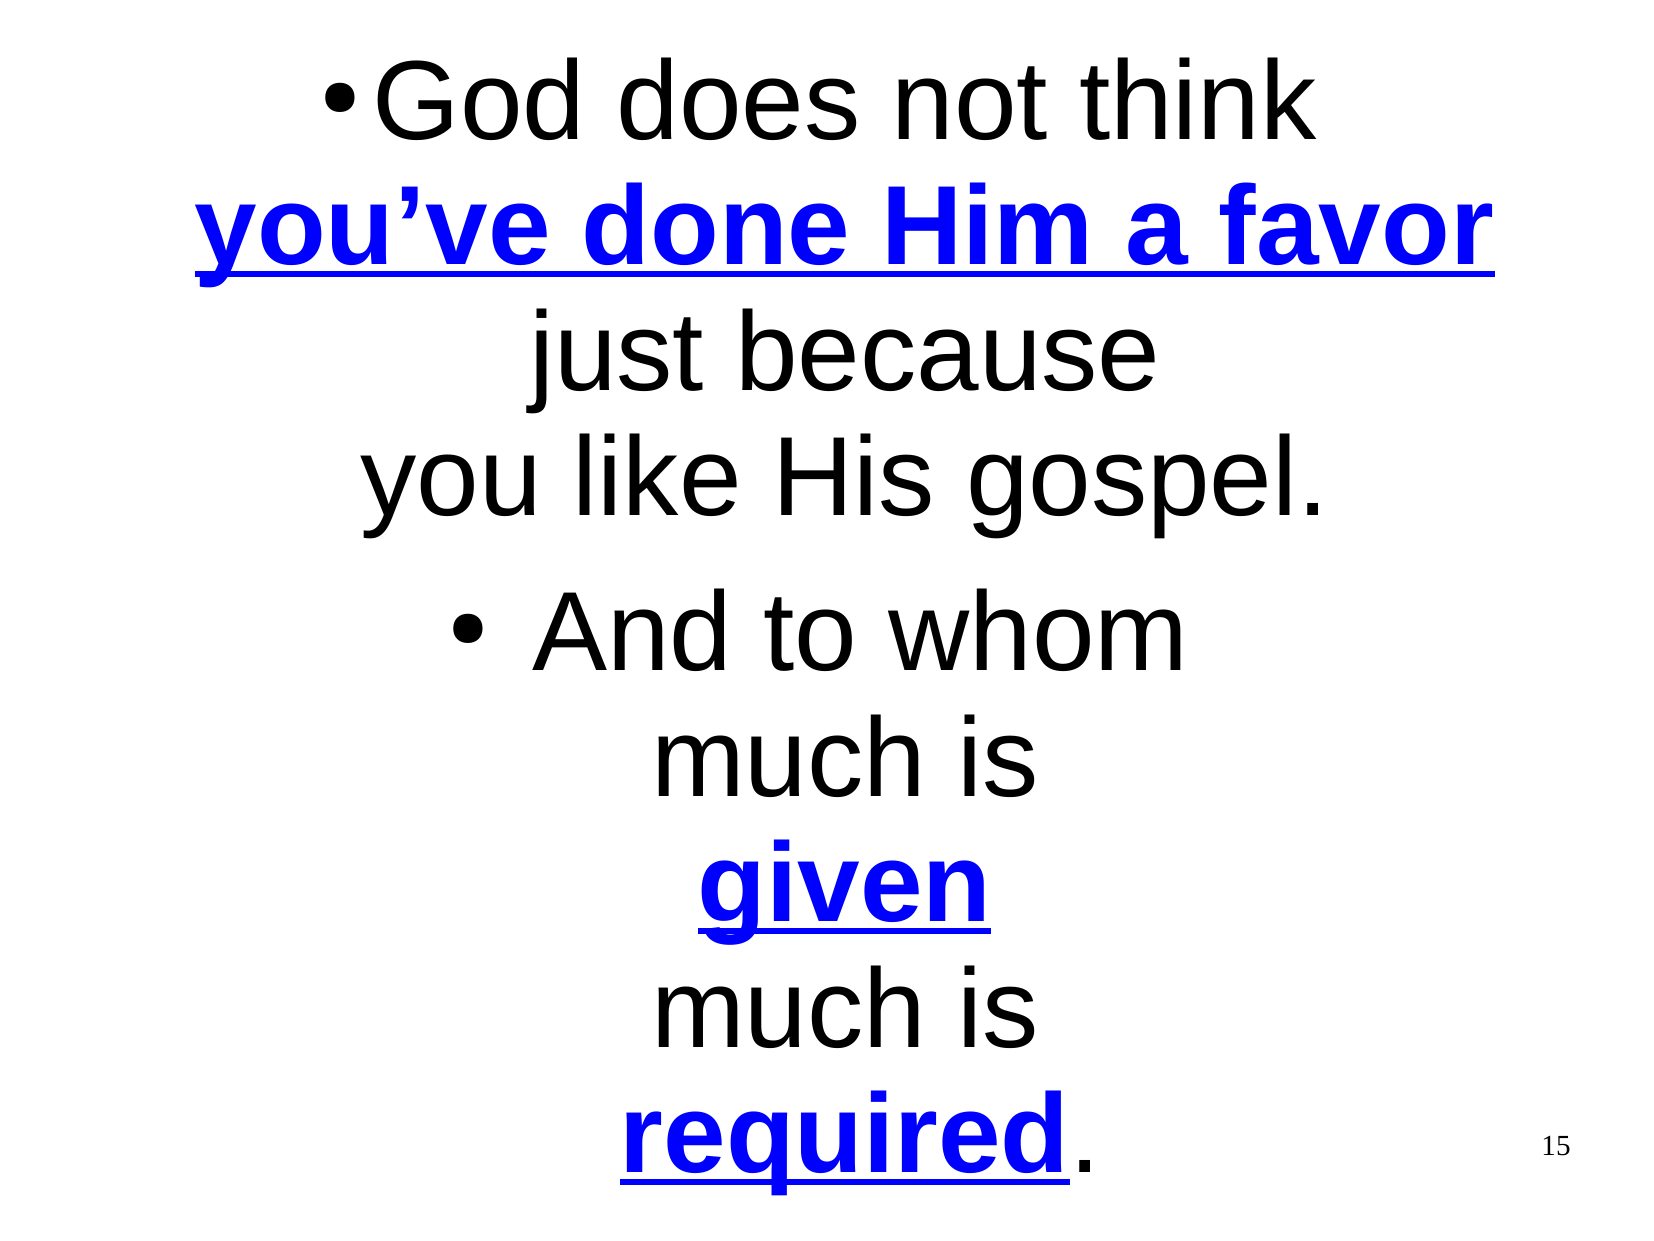

# God does not think you’ve done Him a favor just because you like His gospel.
 And to whom
much is
given
much is
required.
15